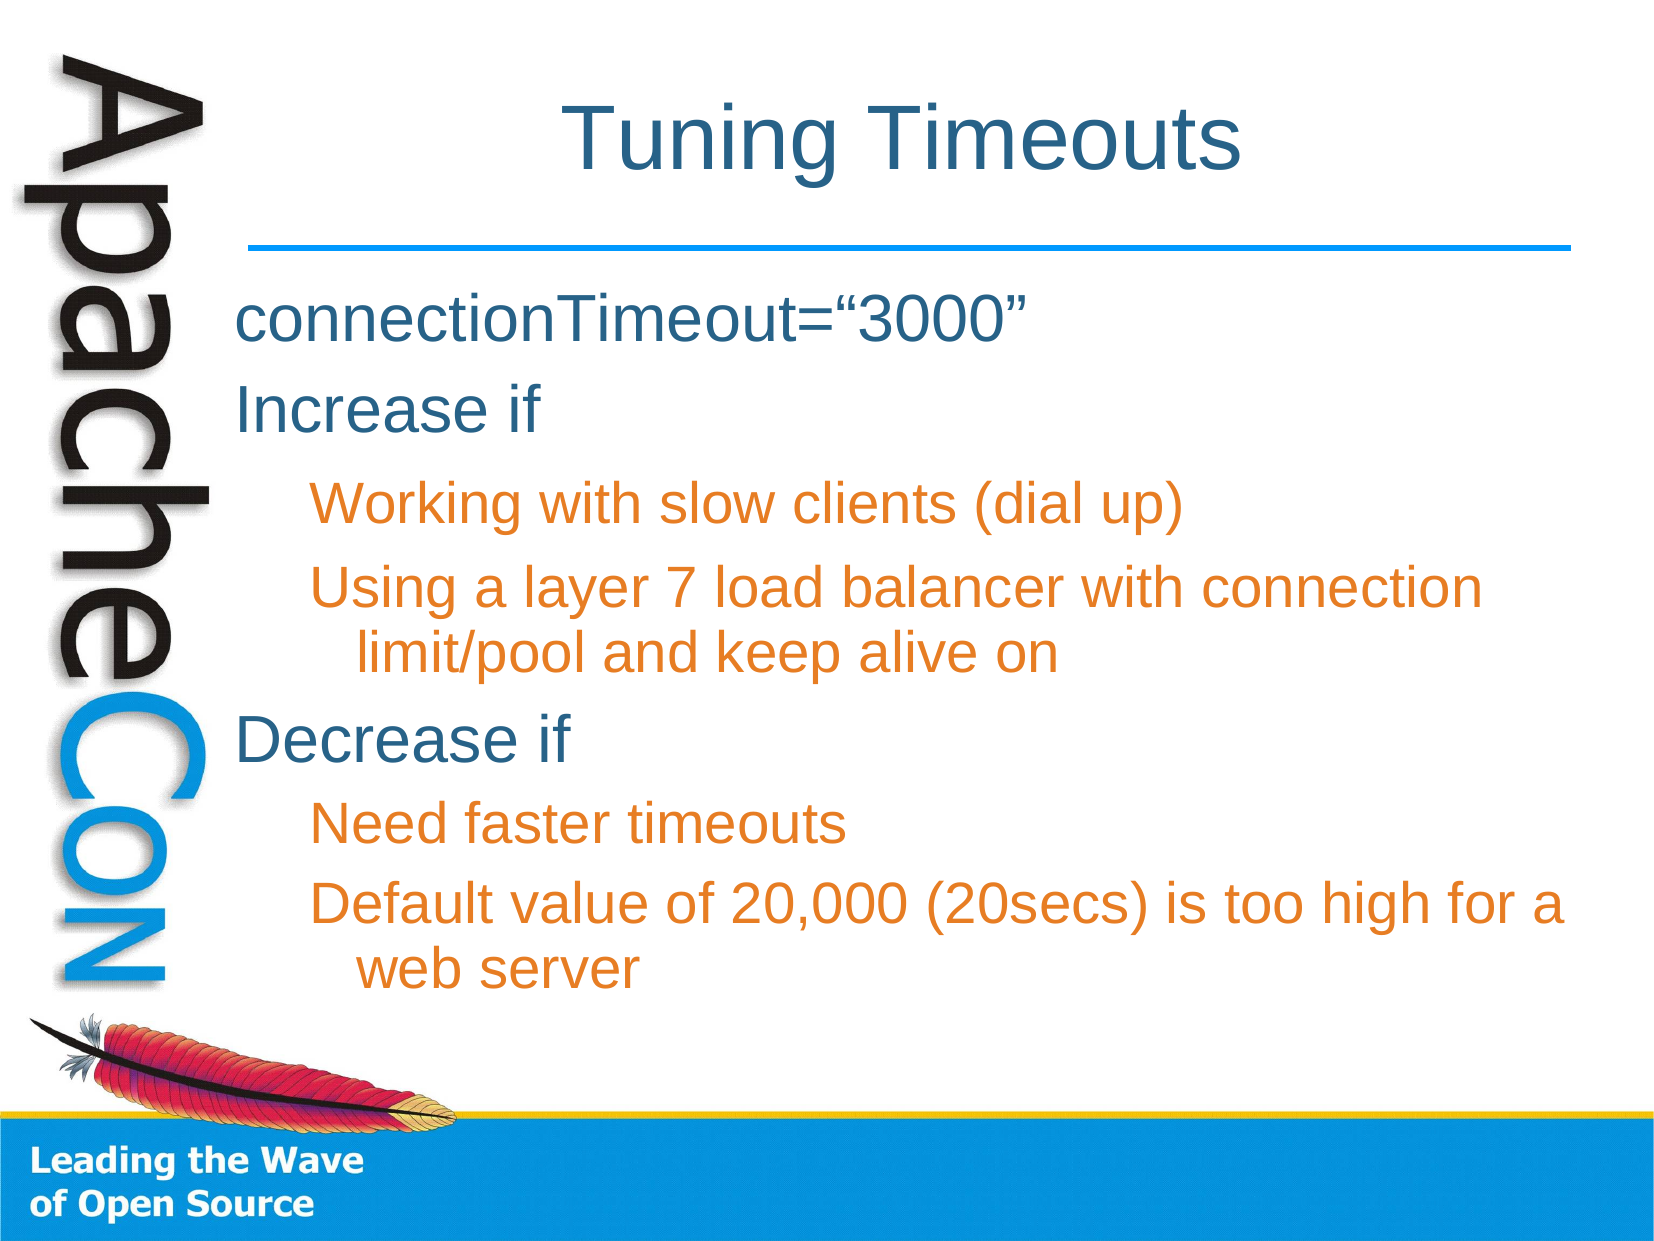

# Tuning Timeouts
connectionTimeout=“3000”
Increase if
Working with slow clients (dial up)‏
Using a layer 7 load balancer with connection limit/pool and keep alive on
Decrease if
Need faster timeouts
Default value of 20,000 (20secs) is too high for a web server